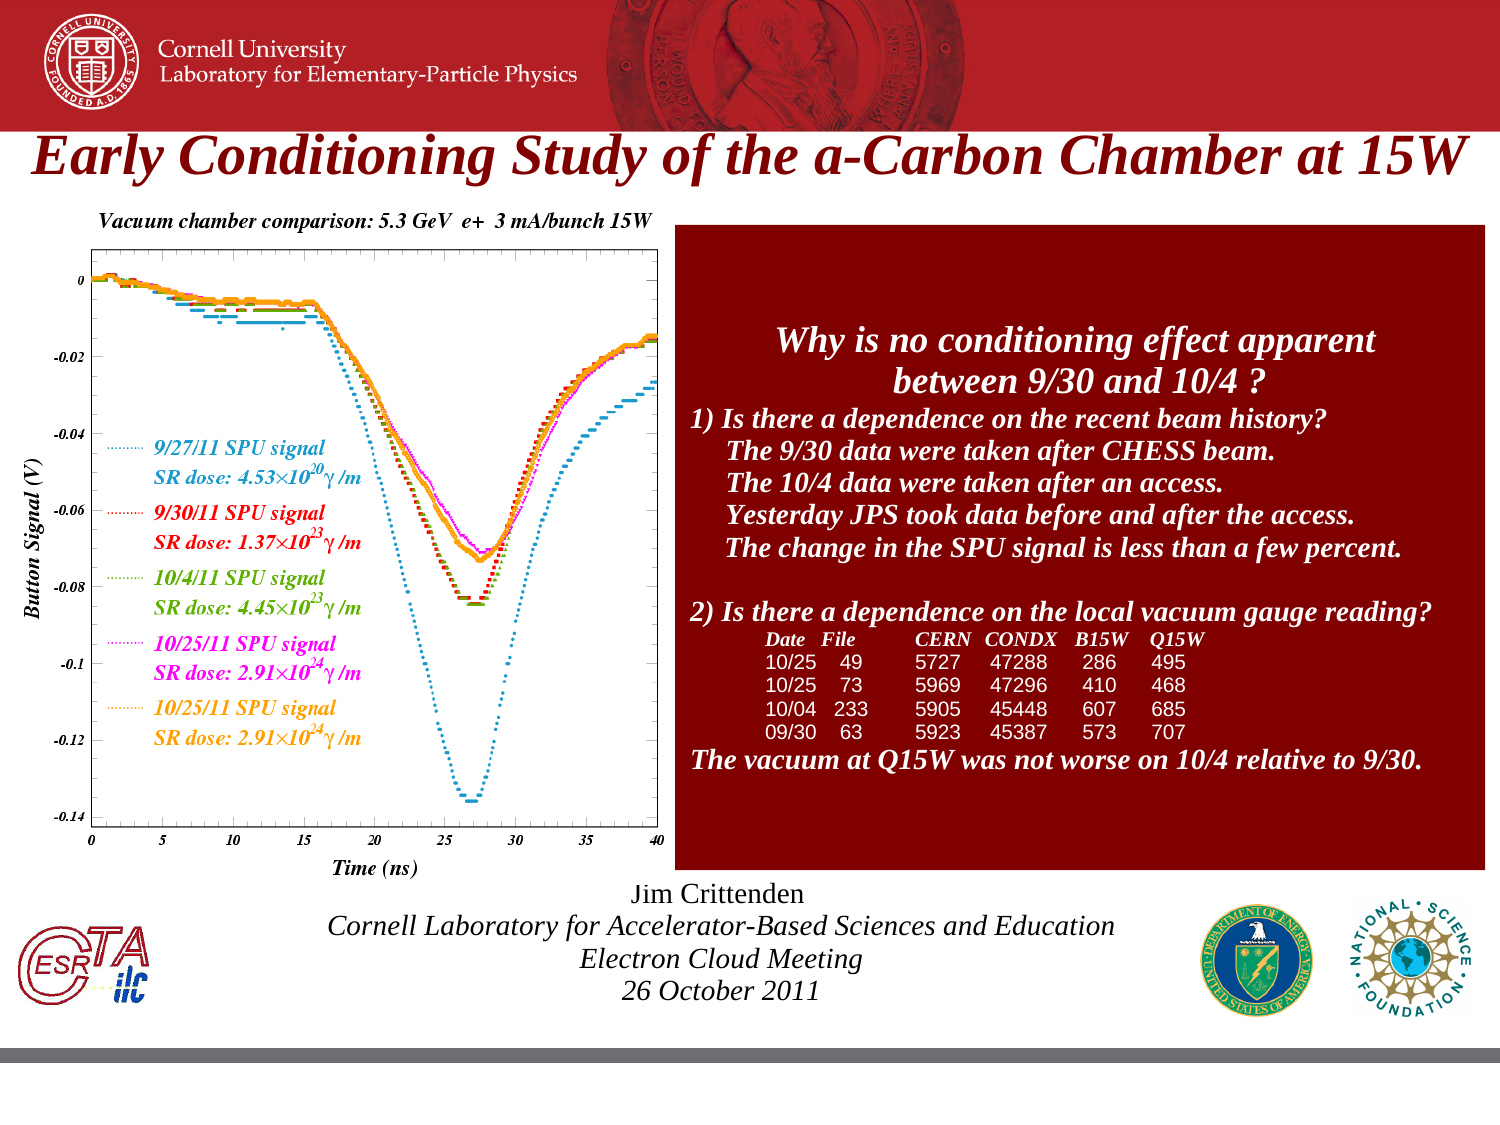

Early Conditioning Study of the a-Carbon Chamber at 15W
Why is no conditioning effect apparent
between 9/30 and 10/4 ?
1) Is there a dependence on the recent beam history?
	The 9/30 data were taken after CHESS beam.
	The 10/4 data were taken after an access.
	Yesterday JPS took data before and after the access.
	The change in the SPU signal is less than a few percent.
2) Is there a dependence on the local vacuum gauge reading?
	Date   File	CERN	CONDX	 B15W	Q15W
	10/25    49 	5727	47288 	 286	 495
	10/25    73	5969	47296	 410 	 468
	10/04   233	5905	45448	 607 	 685
	09/30    63	5923	45387	 573 	 707
The vacuum at Q15W was not worse on 10/4 relative to 9/30.
# Jim Crittenden
Cornell Laboratory for Accelerator-Based Sciences and Education
Electron Cloud Meeting
26 October 2011